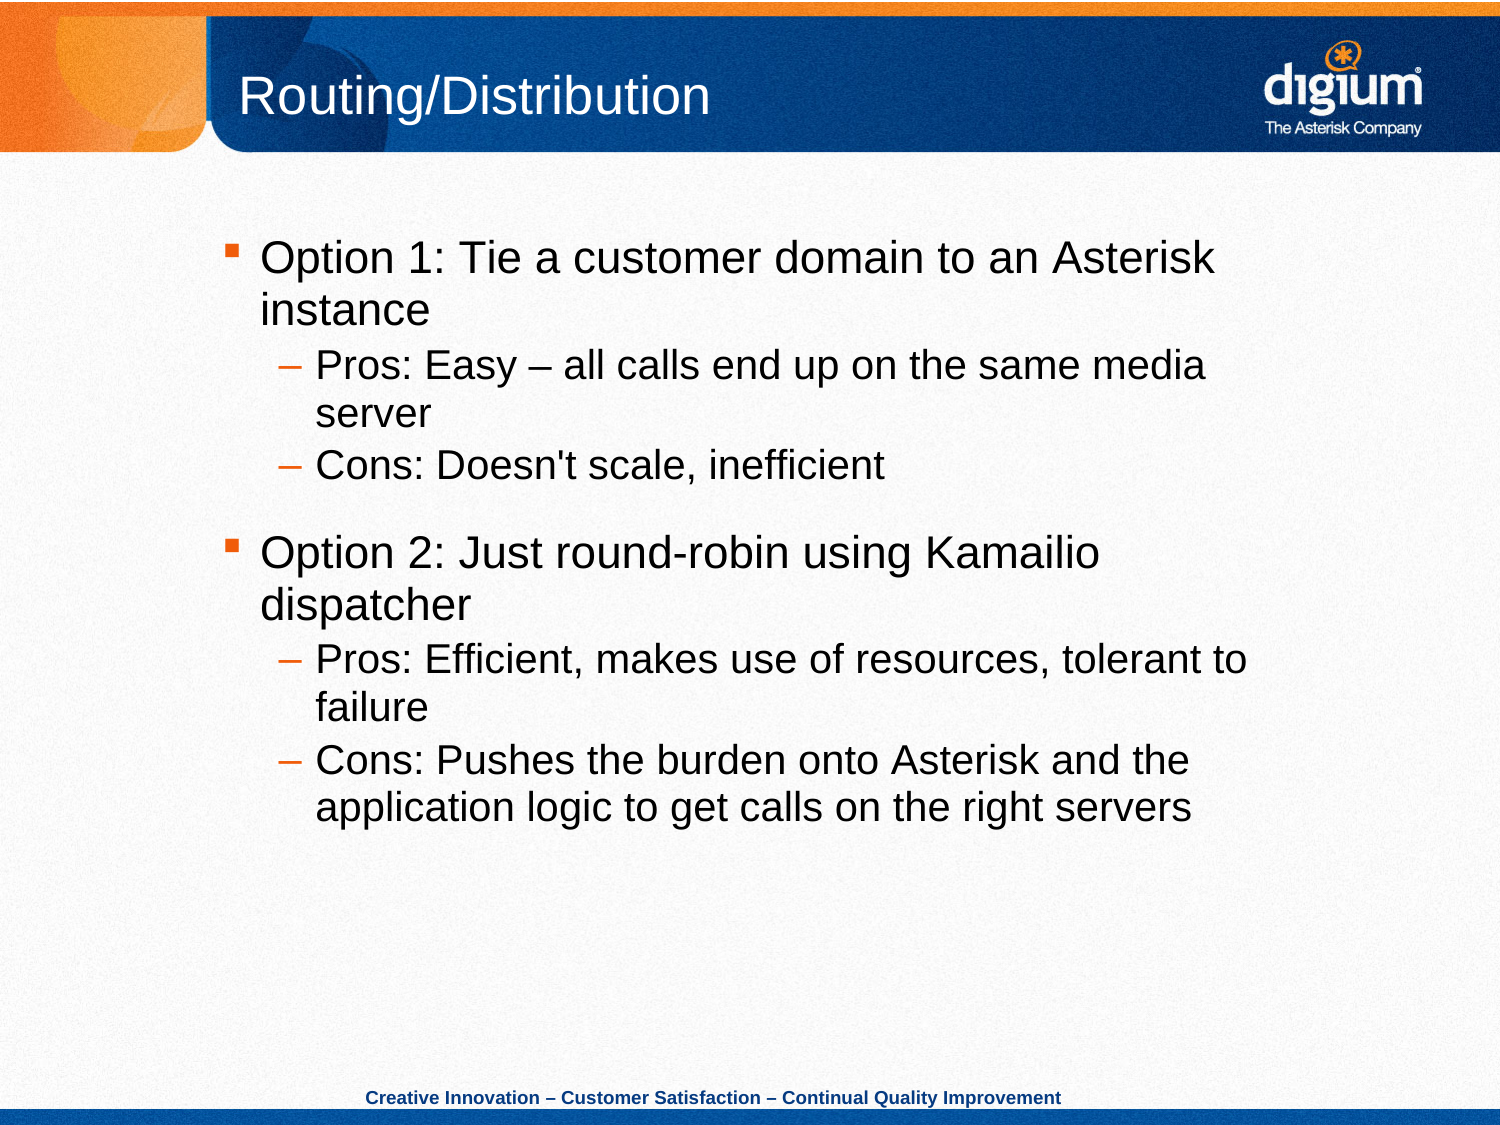

# Routing/Distribution
Option 1: Tie a customer domain to an Asterisk instance
Pros: Easy – all calls end up on the same media server
Cons: Doesn't scale, inefficient
Option 2: Just round-robin using Kamailio dispatcher
Pros: Efficient, makes use of resources, tolerant to failure
Cons: Pushes the burden onto Asterisk and the application logic to get calls on the right servers